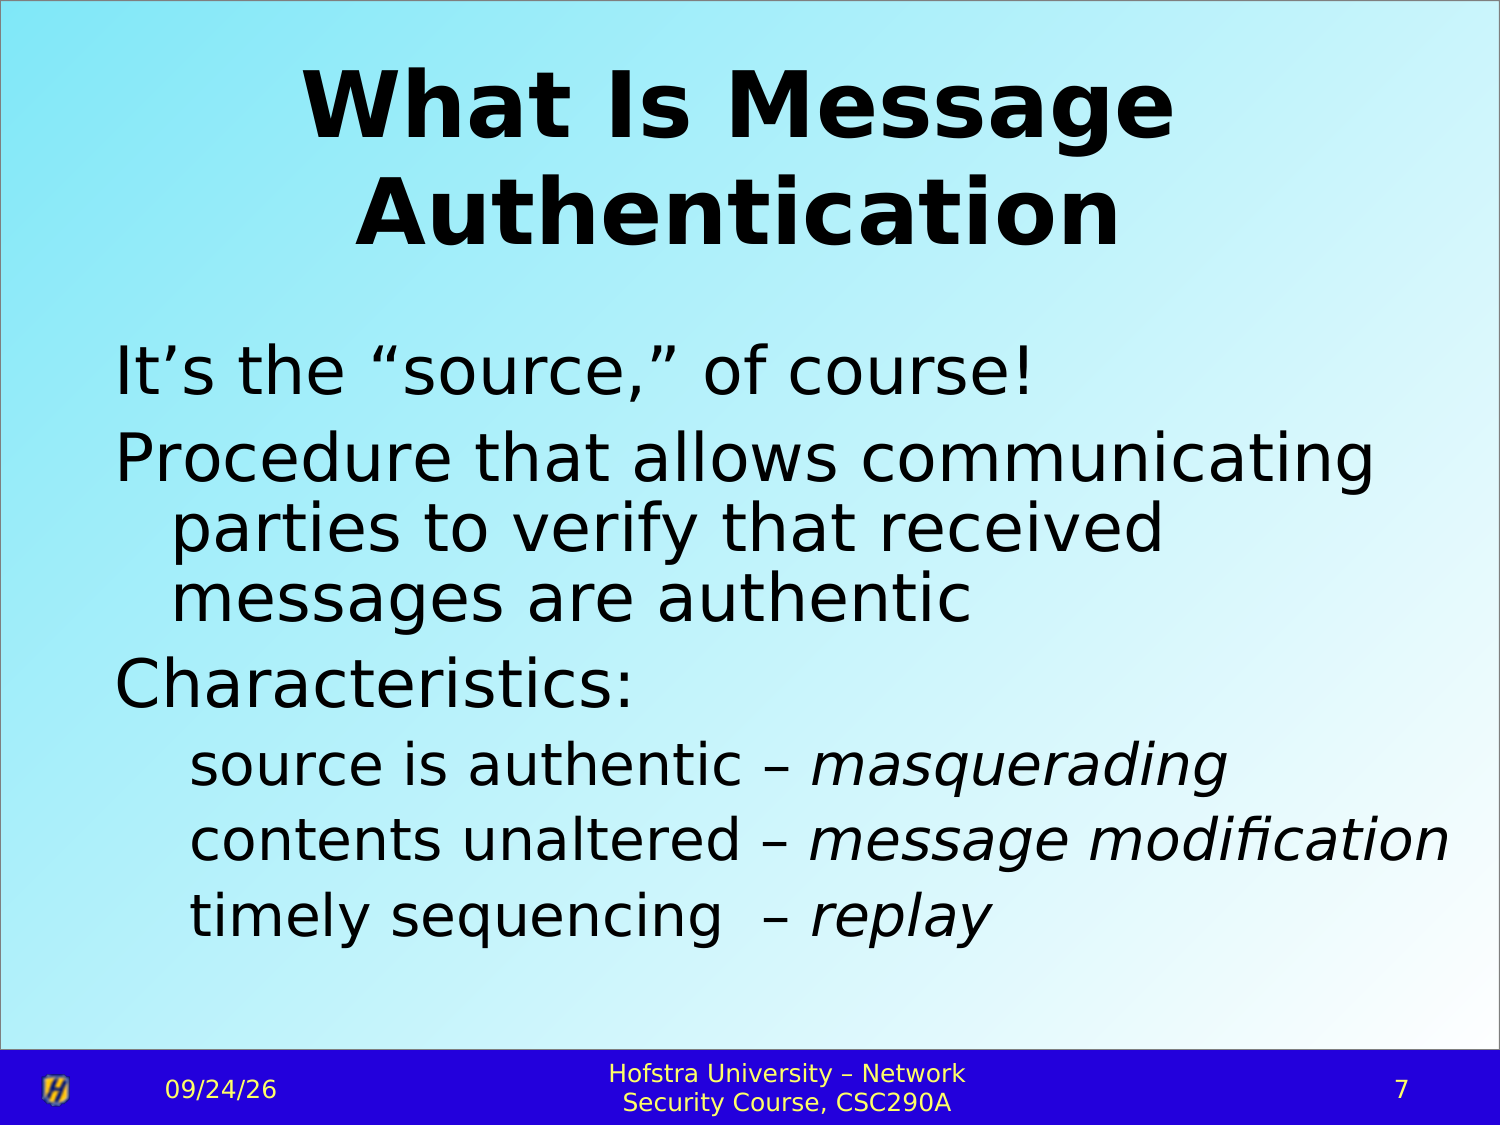

# What Is Message Authentication
It’s the “source,” of course!
Procedure that allows communicating parties to verify that received messages are authentic
Characteristics:
source is authentic – masquerading
contents unaltered – message modification
timely sequencing – replay
7